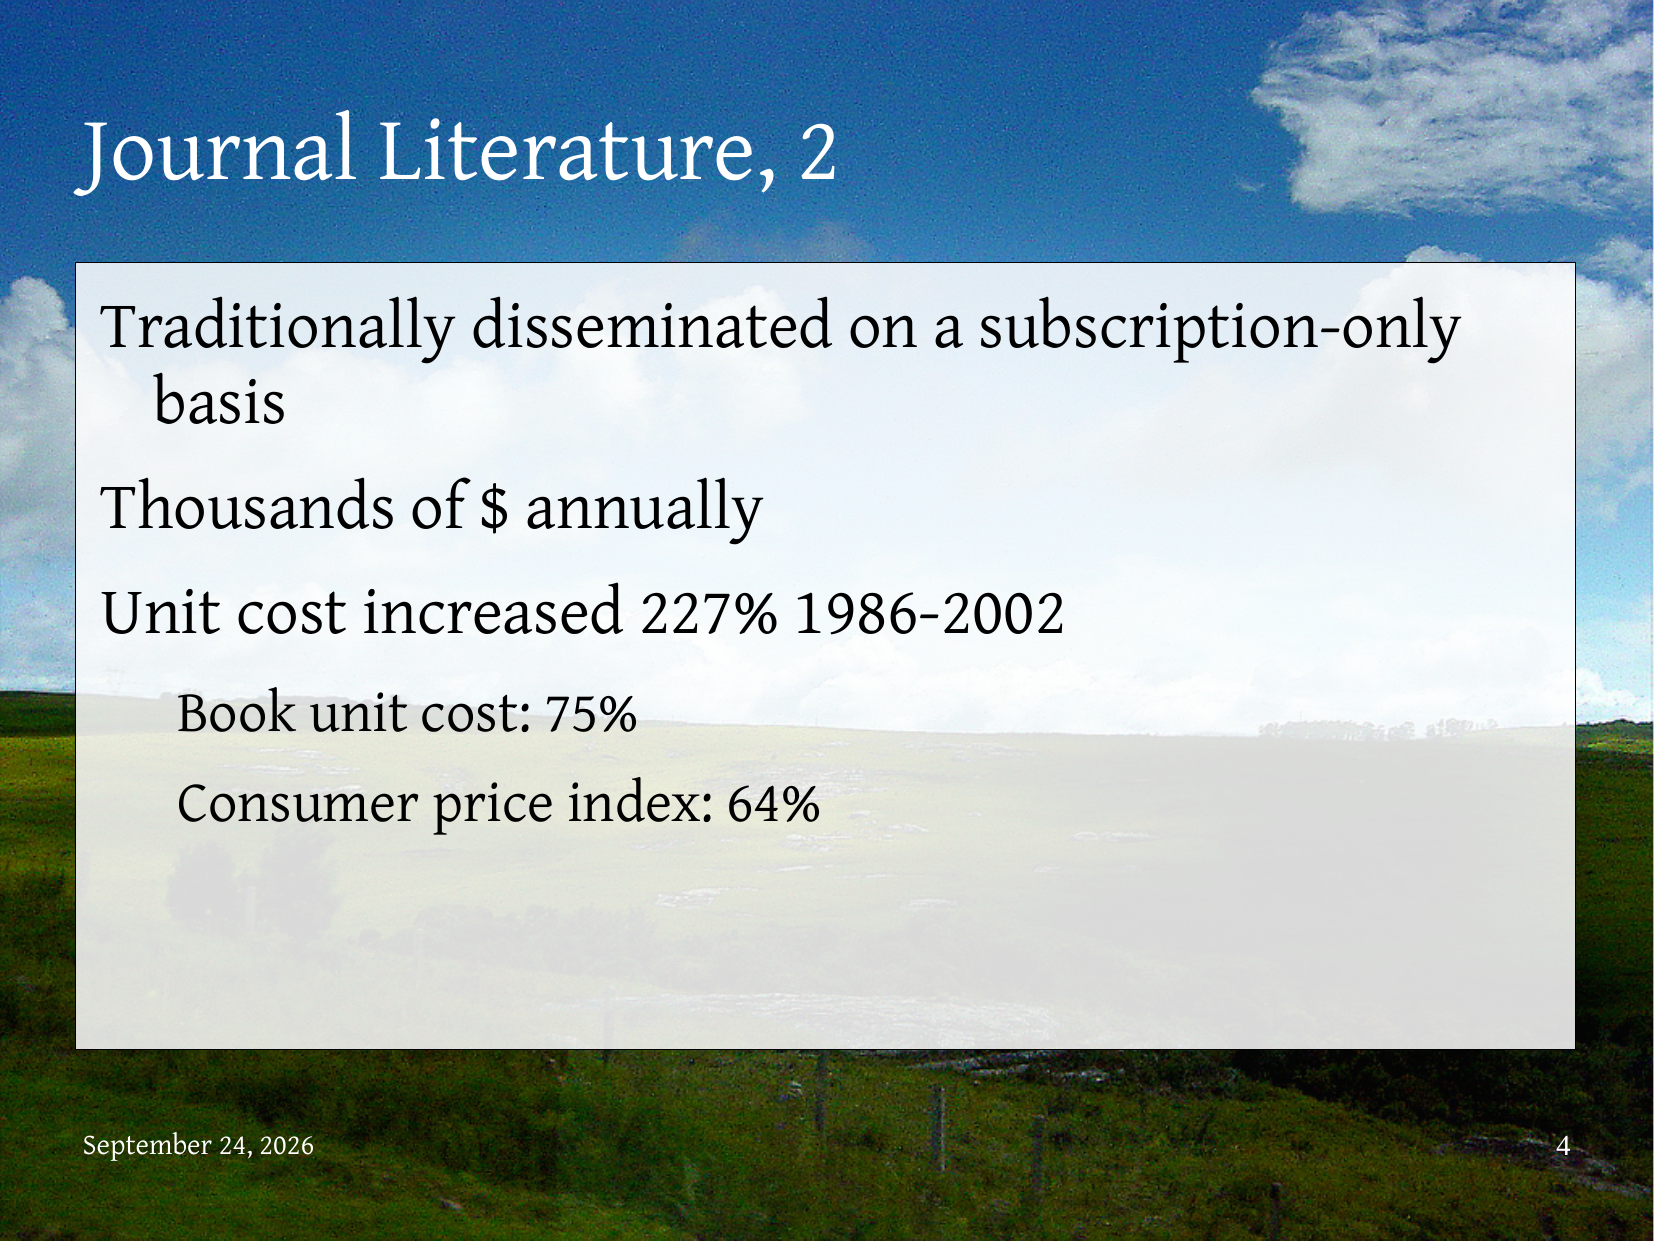

# Journal Literature, 2
Traditionally disseminated on a subscription-only basis
Thousands of $ annually
Unit cost increased 227% 1986-2002
Book unit cost: 75%
Consumer price index: 64%
4